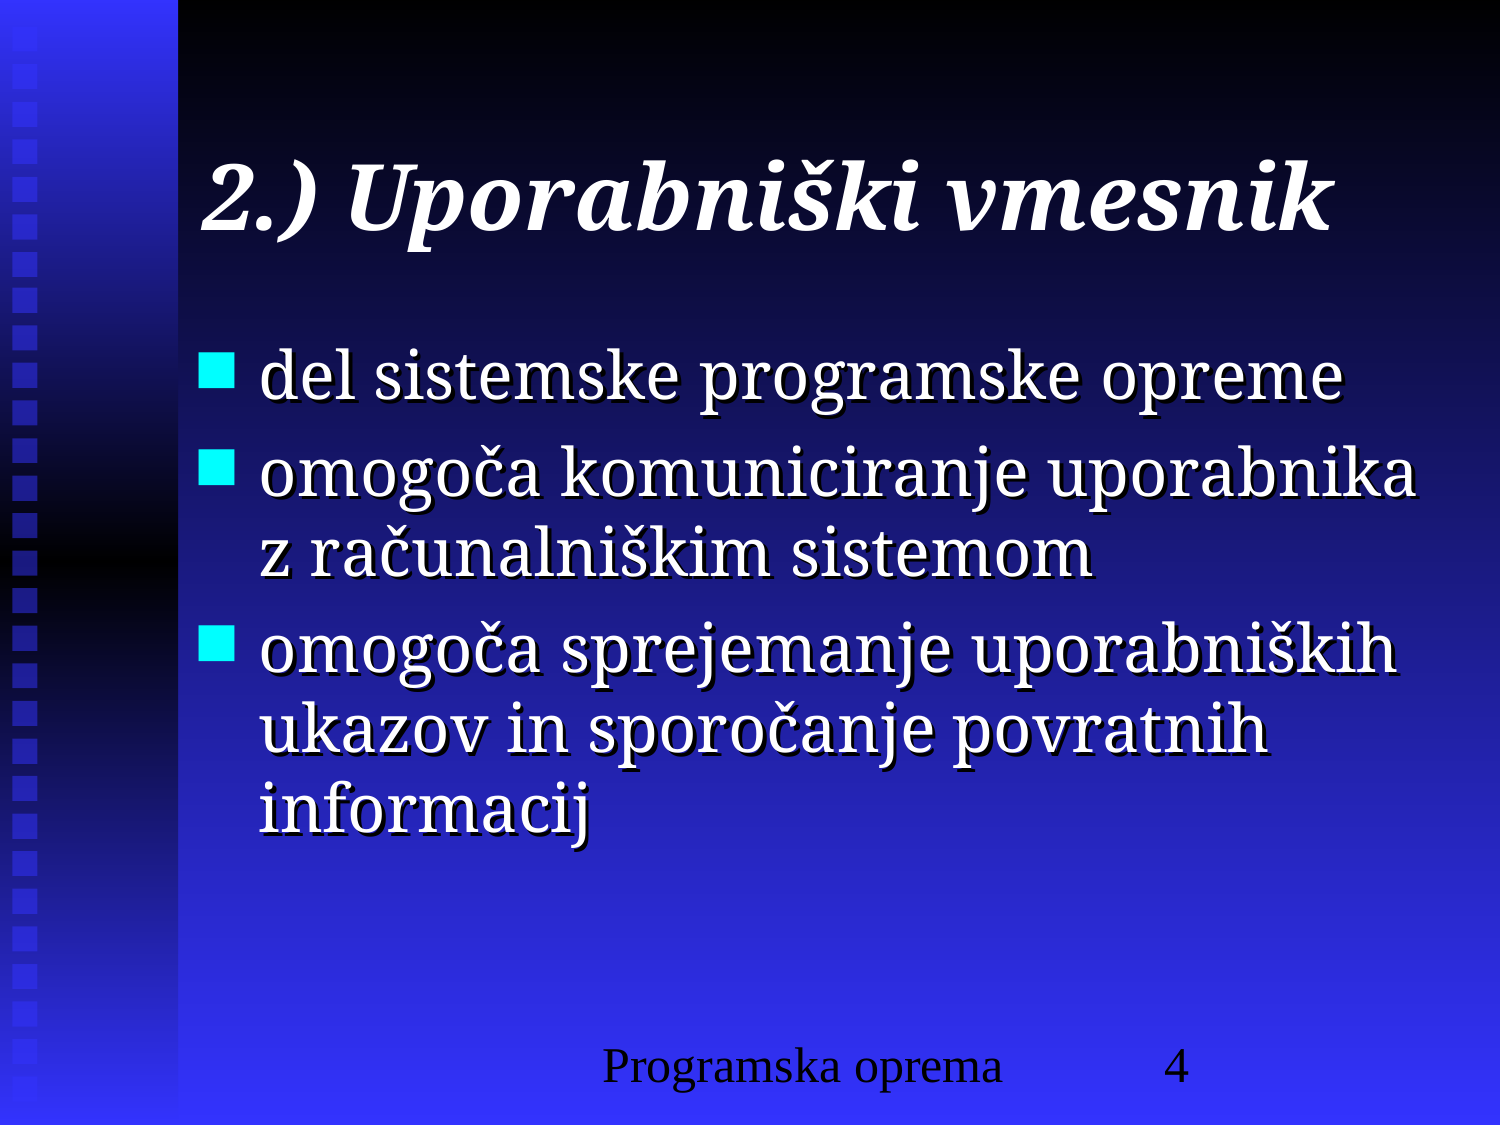

# 2.) Uporabniški vmesnik
del sistemske programske opreme
omogoča komuniciranje uporabnika z računalniškim sistemom
omogoča sprejemanje uporabniških ukazov in sporočanje povratnih informacij
Programska oprema
4